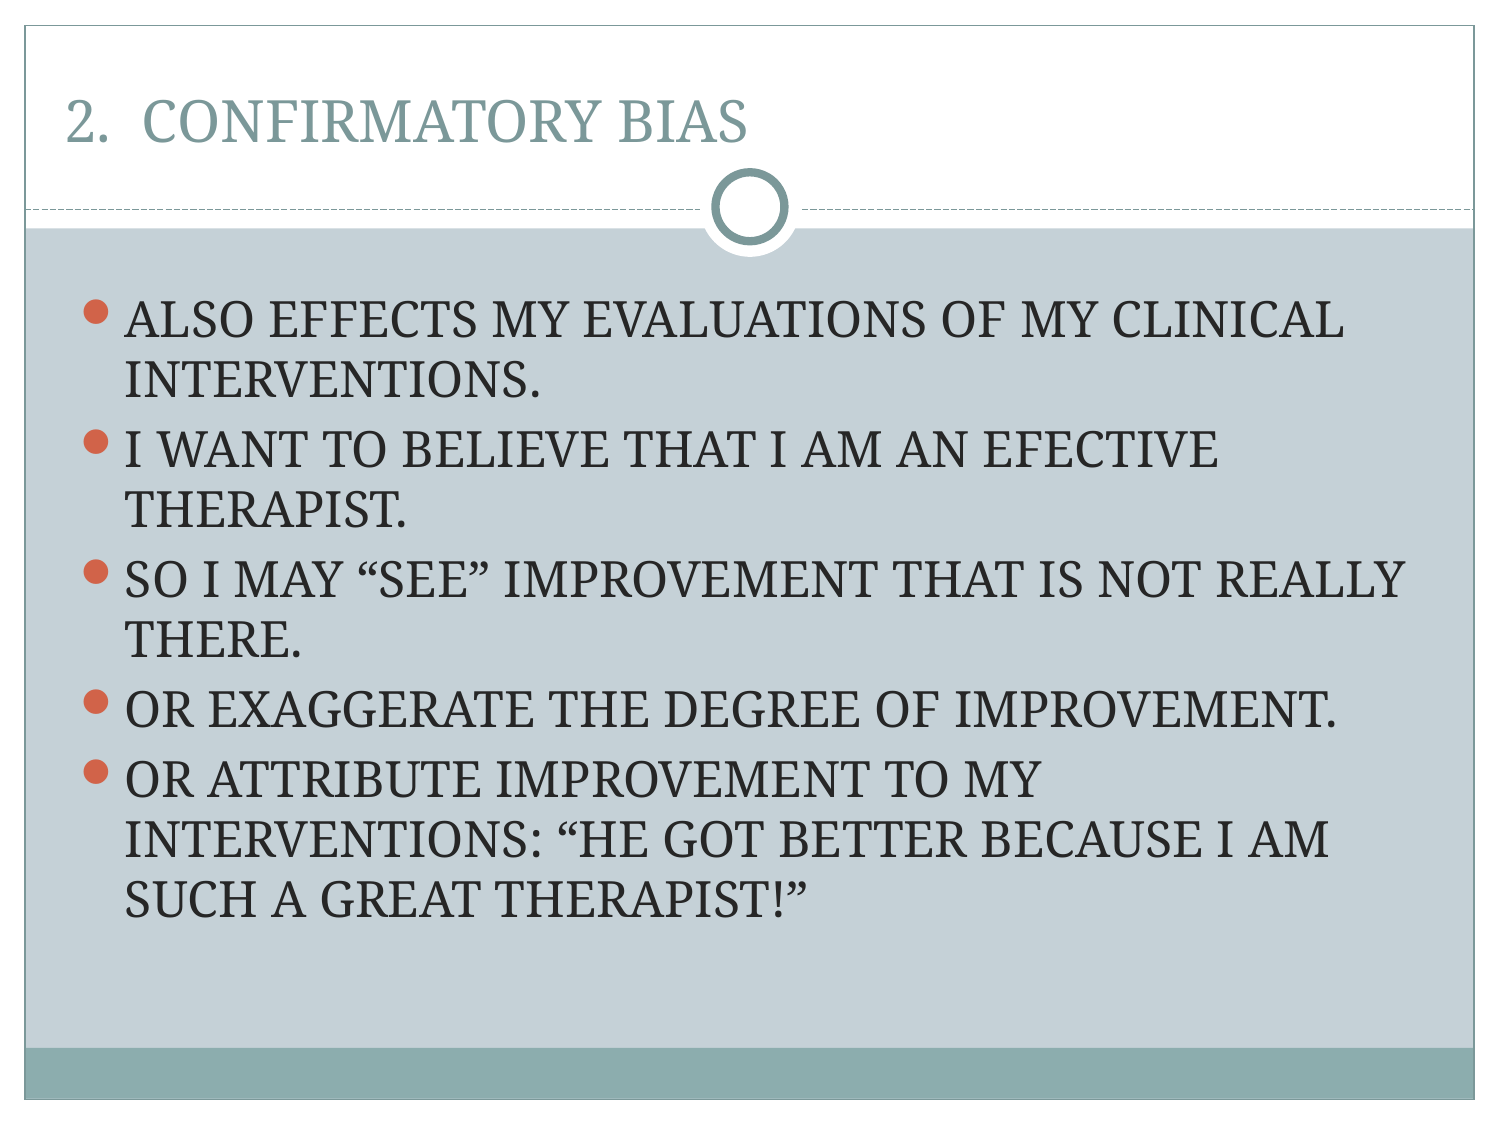

# 2. CONFIRMATORY BIAS
ALSO EFFECTS MY EVALUATIONS OF MY CLINICAL INTERVENTIONS.
I WANT TO BELIEVE THAT I AM AN EFECTIVE THERAPIST.
SO I MAY “SEE” IMPROVEMENT THAT IS NOT REALLY THERE.
OR EXAGGERATE THE DEGREE OF IMPROVEMENT.
OR ATTRIBUTE IMPROVEMENT TO MY INTERVENTIONS: “HE GOT BETTER BECAUSE I AM SUCH A GREAT THERAPIST!”